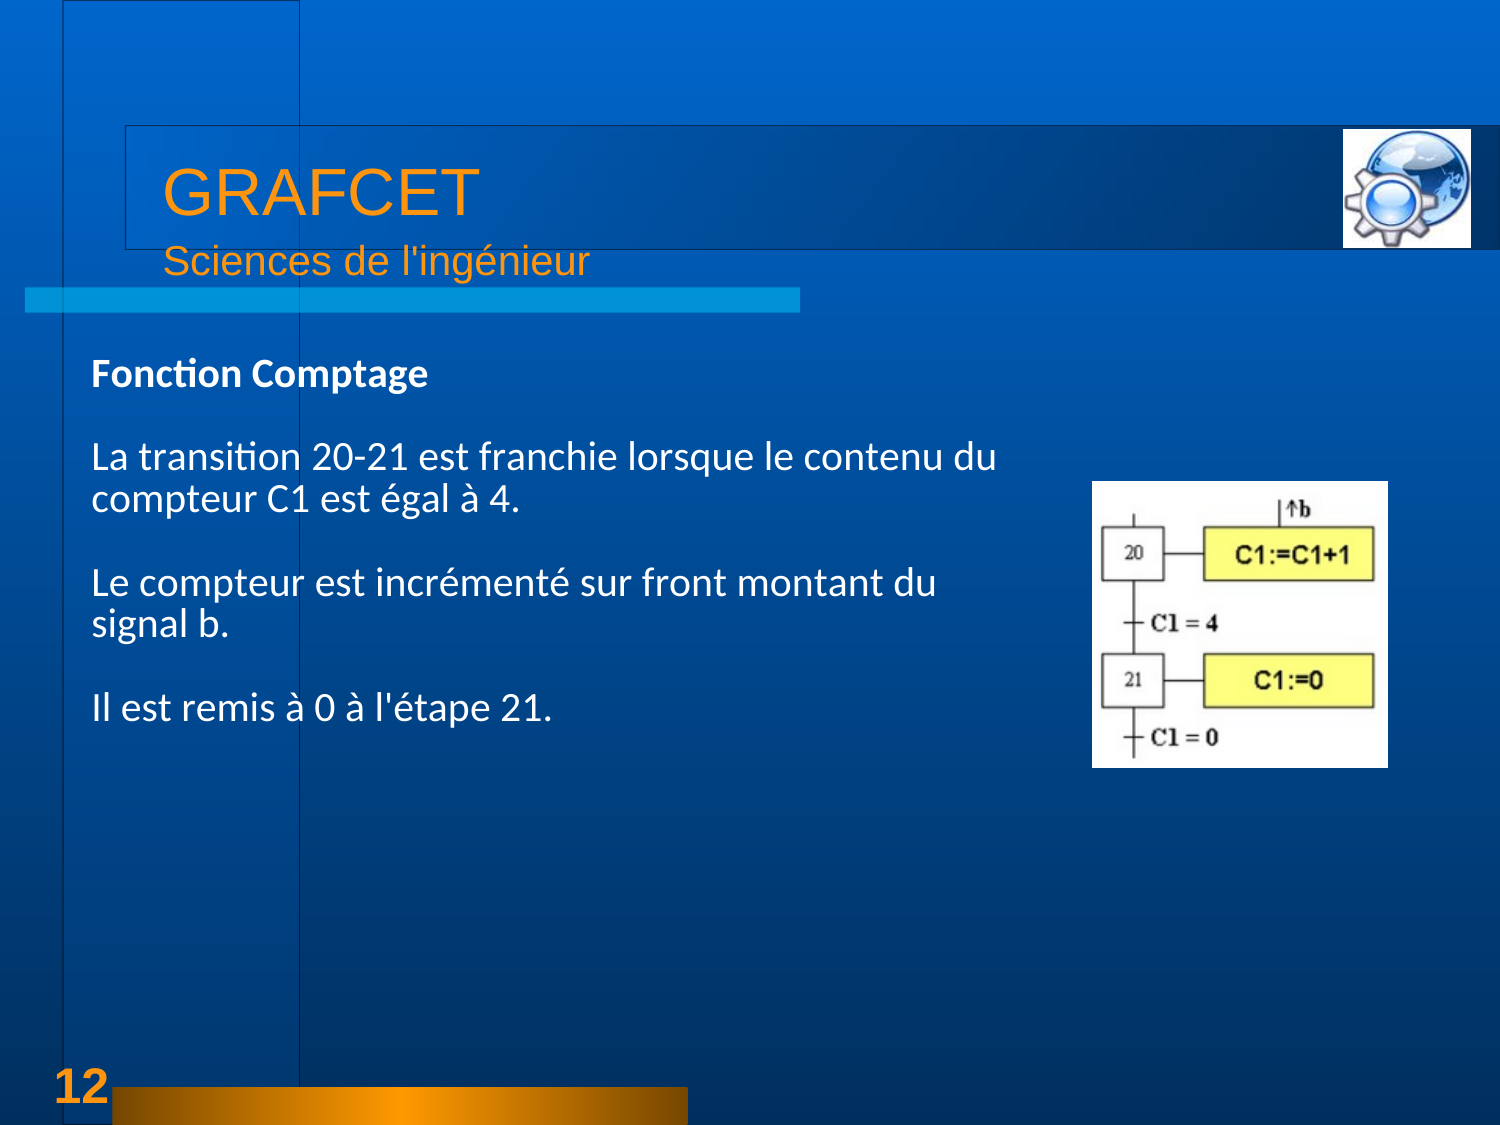

Fonction Comptage
La transition 20-21 est franchie lorsque le contenu du compteur C1 est égal à 4.
Le compteur est incrémenté sur front montant du signal b.
Il est remis à 0 à l'étape 21.